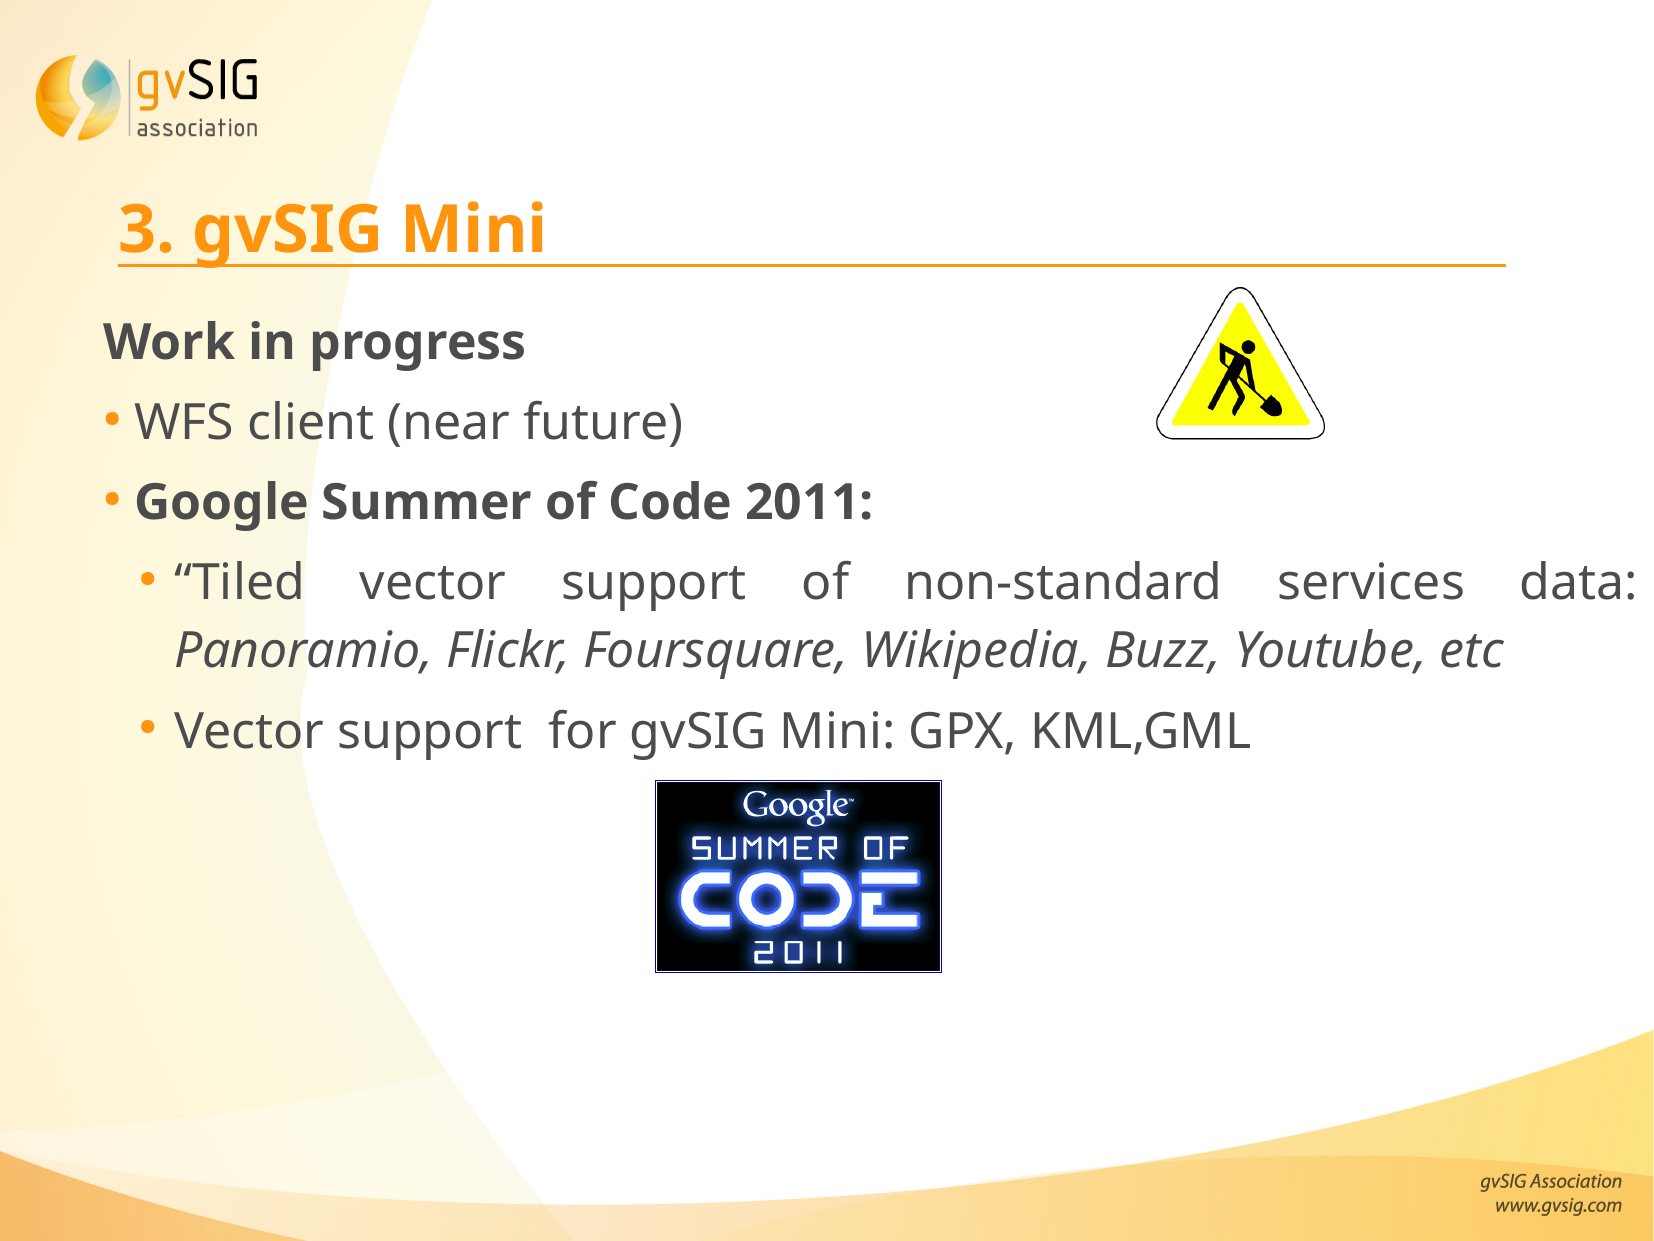

# 3. gvSIG Mini
Work in progress
 WFS client (near future)
 Google Summer of Code 2011:
“Tiled vector support of non-standard services data: Panoramio, Flickr, Foursquare, Wikipedia, Buzz, Youtube, etc
Vector support for gvSIG Mini: GPX, KML,GML